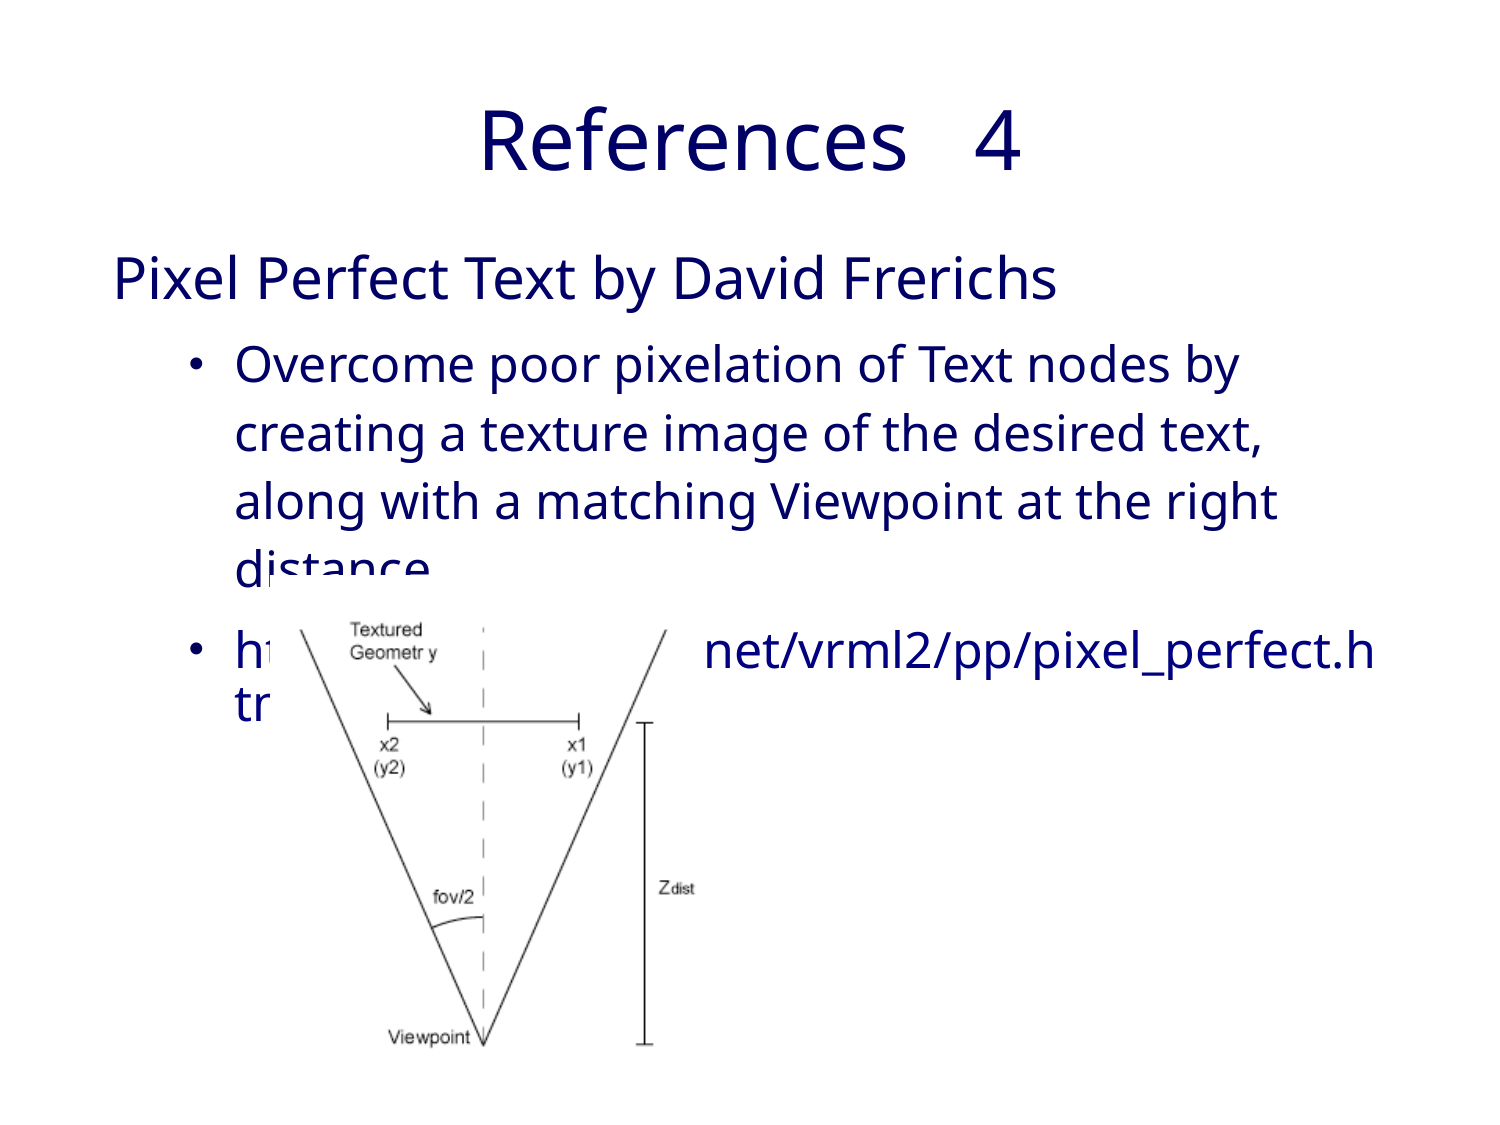

# References 4
Pixel Perfect Text by David Frerichs
Overcome poor pixelation of Text nodes by creating a texture image of the desired text, along with a matching Viewpoint at the right distance
http://www.frerichs.net/vrml2/pp/pixel_perfect.html